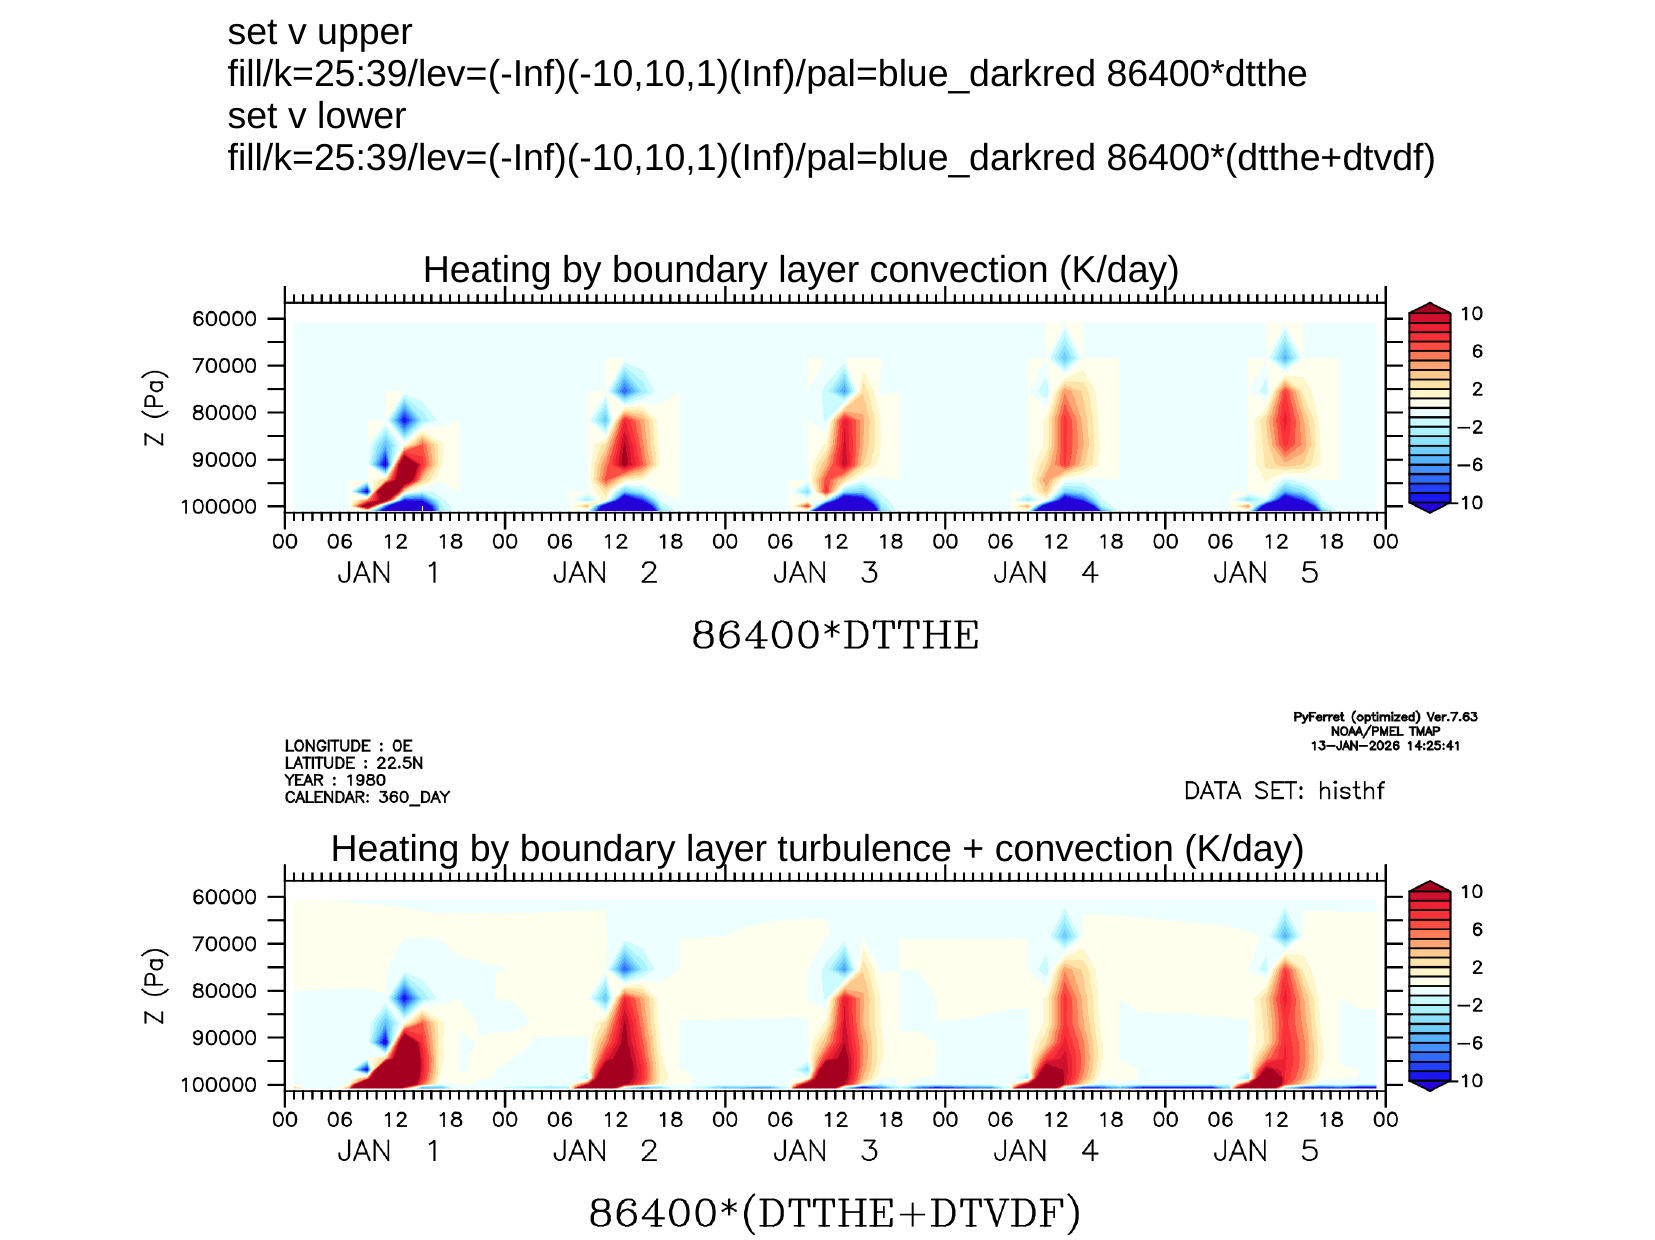

set v upper
fill/k=25:39/lev=(-Inf)(-10,10,1)(Inf)/pal=blue_darkred 86400*dtthe
set v lower
fill/k=25:39/lev=(-Inf)(-10,10,1)(Inf)/pal=blue_darkred 86400*(dtthe+dtvdf)
Heating by boundary layer convection (K/day)
Heating by boundary layer turbulence + convection (K/day)